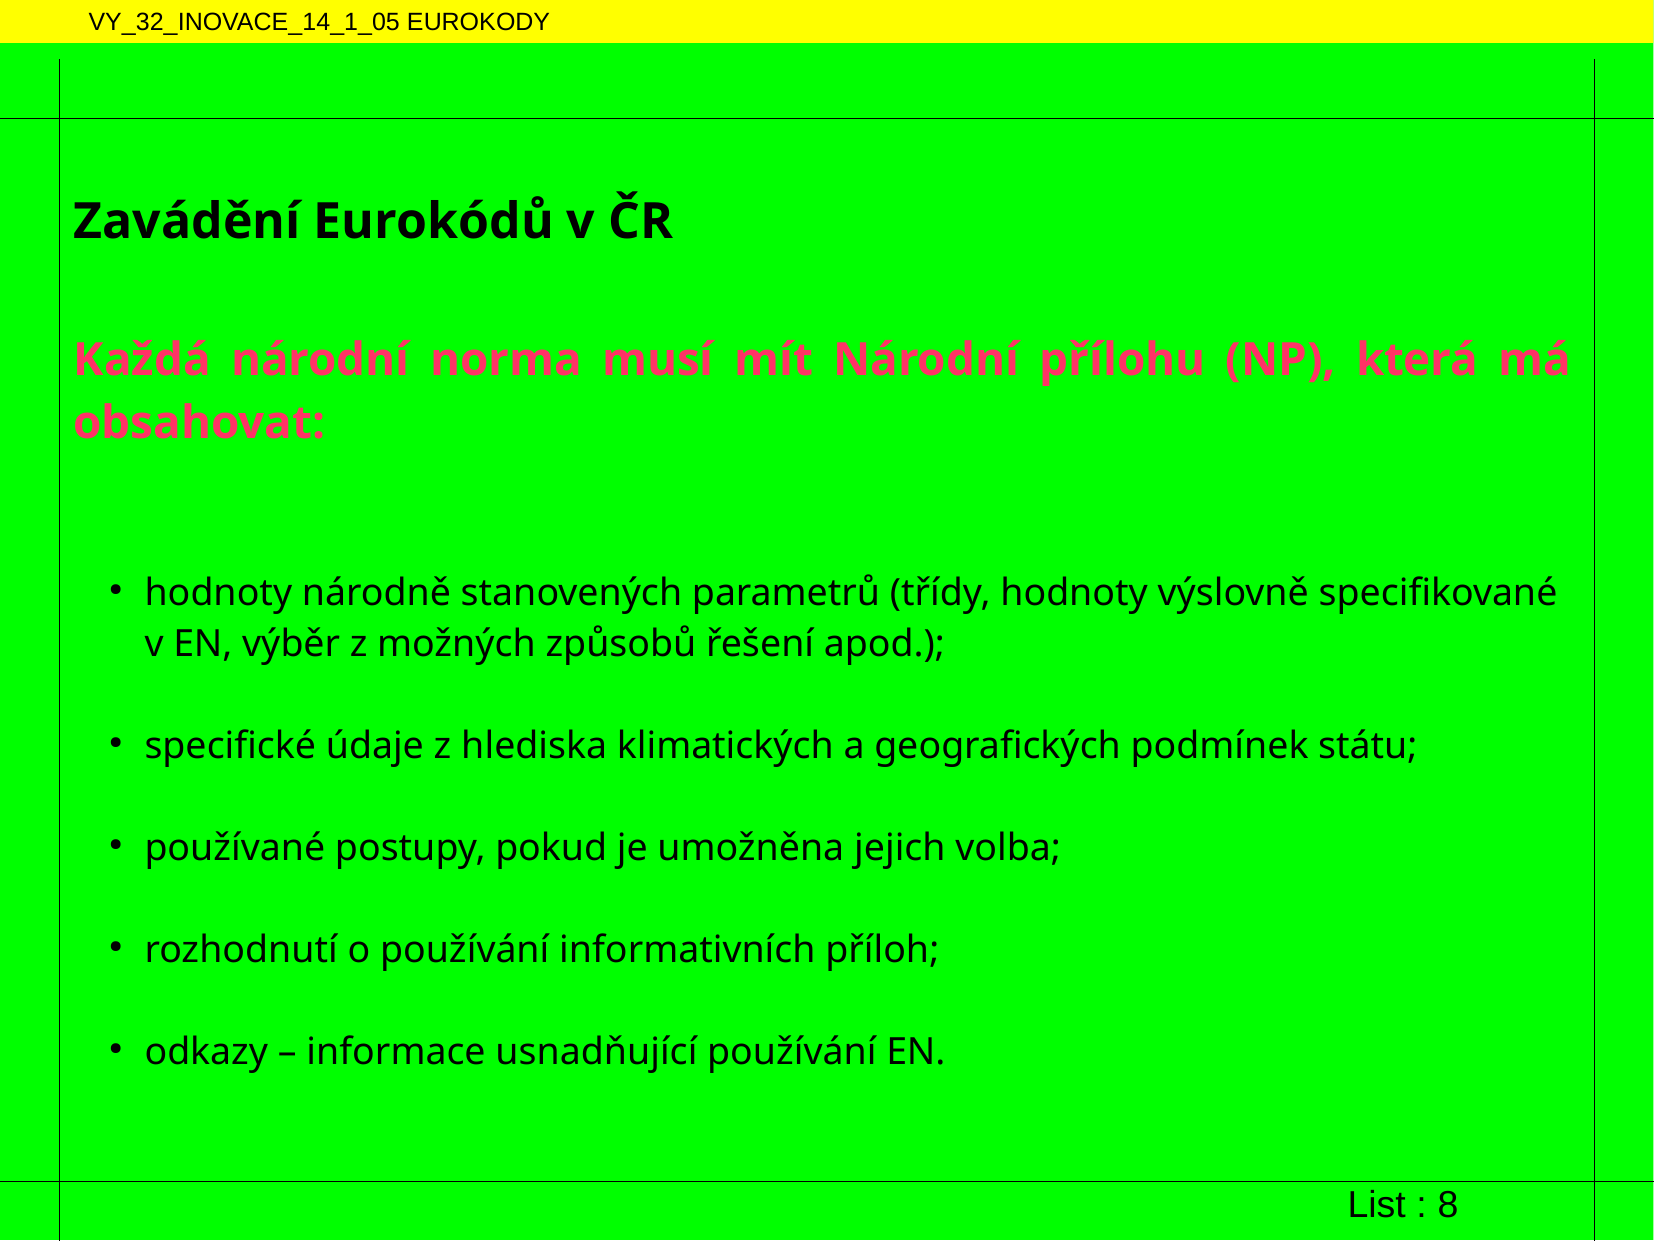

VY_32_INOVACE_14_1_05 EUROKODY
Zavádění Eurokódů v ČR
Každá národní norma musí mít Národní přílohu (NP), která má obsahovat:
hodnoty národně stanovených parametrů (třídy, hodnoty výslovně specifikované
v EN, výběr z možných způsobů řešení apod.);
specifické údaje z hlediska klimatických a geografických podmínek státu;
používané postupy, pokud je umožněna jejich volba;
rozhodnutí o používání informativních příloh;
odkazy – informace usnadňující používání EN.
List :